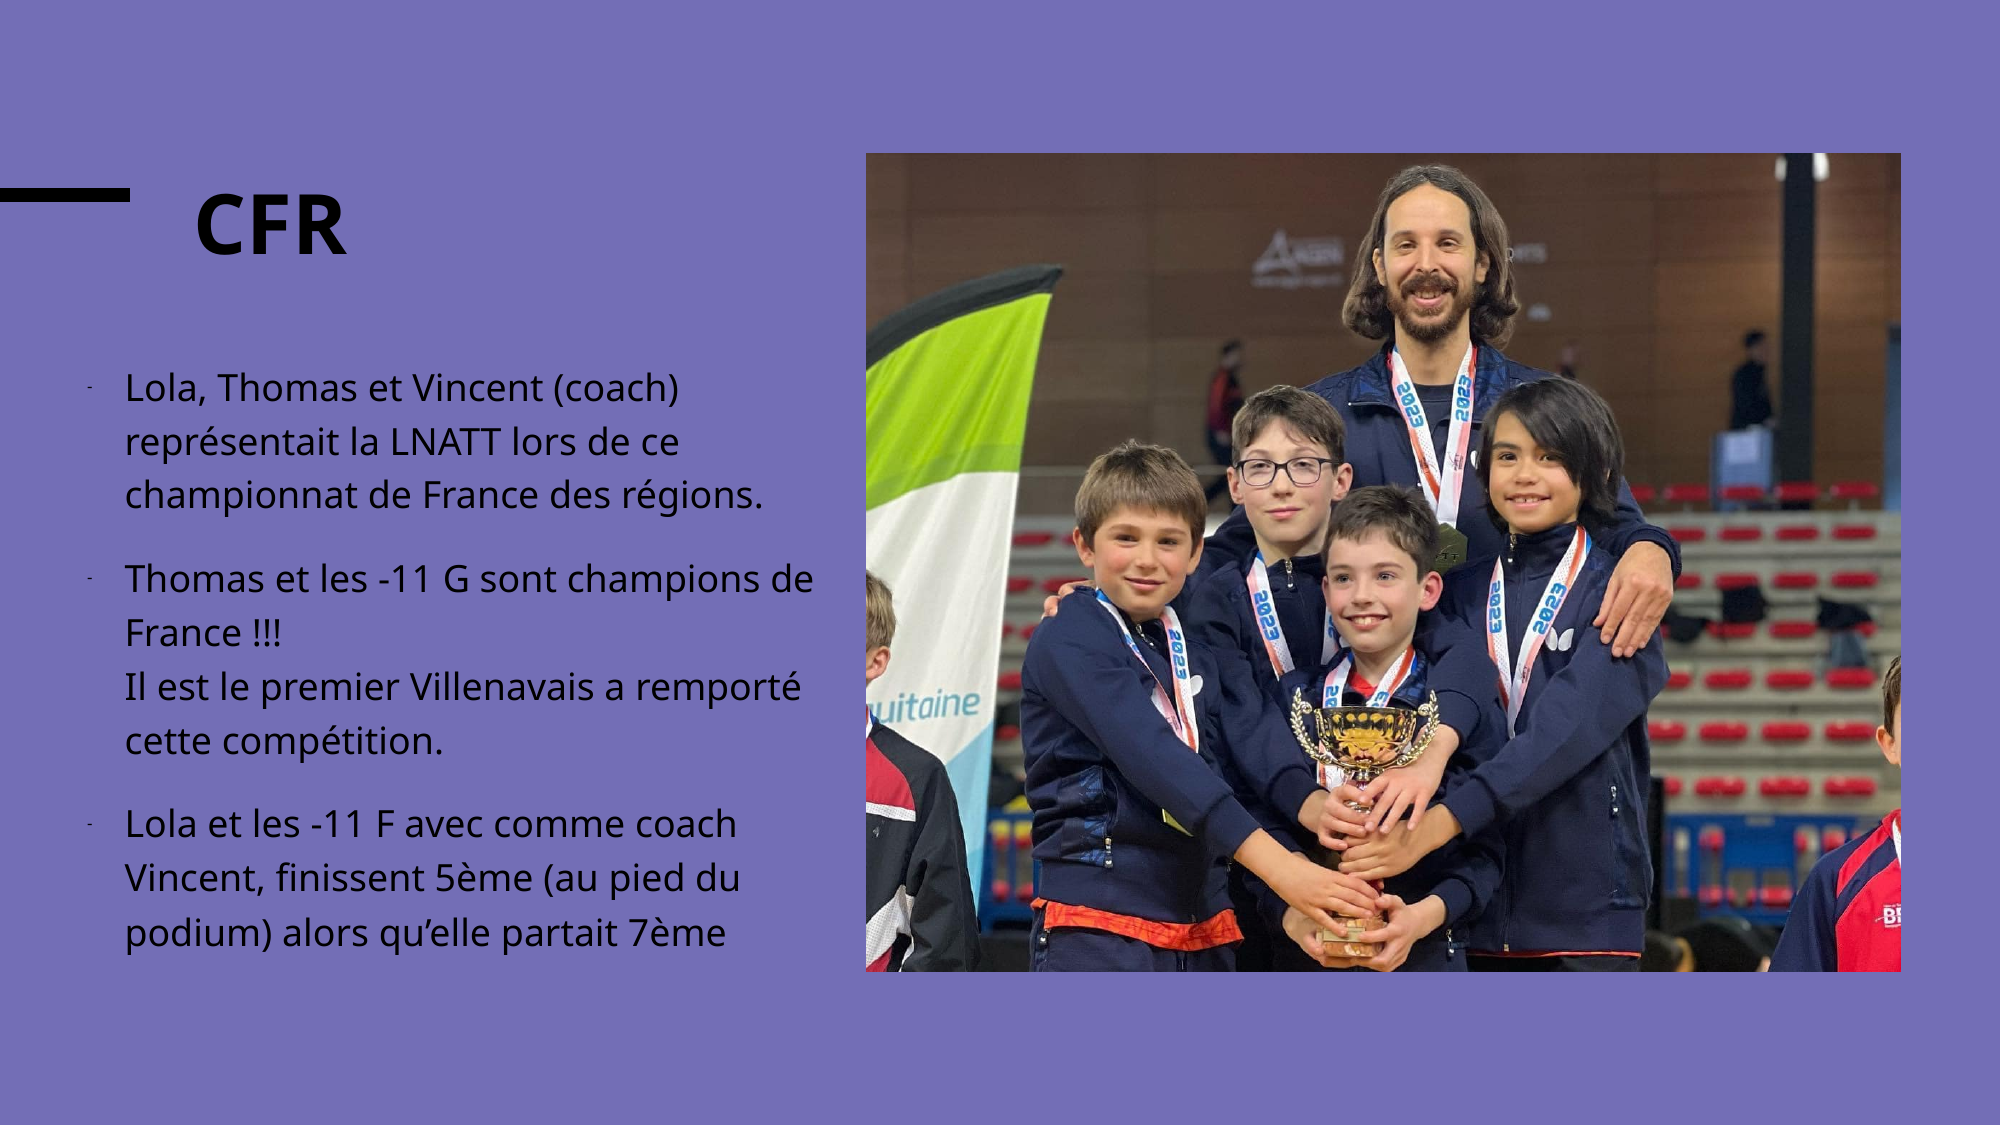

# CFR
Lola, Thomas et Vincent (coach) représentait la LNATT lors de ce championnat de France des régions.
Thomas et les -11 G sont champions de France !!!
Il est le premier Villenavais a remporté cette compétition.
Lola et les -11 F avec comme coach Vincent, finissent 5ème (au pied du podium) alors qu’elle partait 7ème